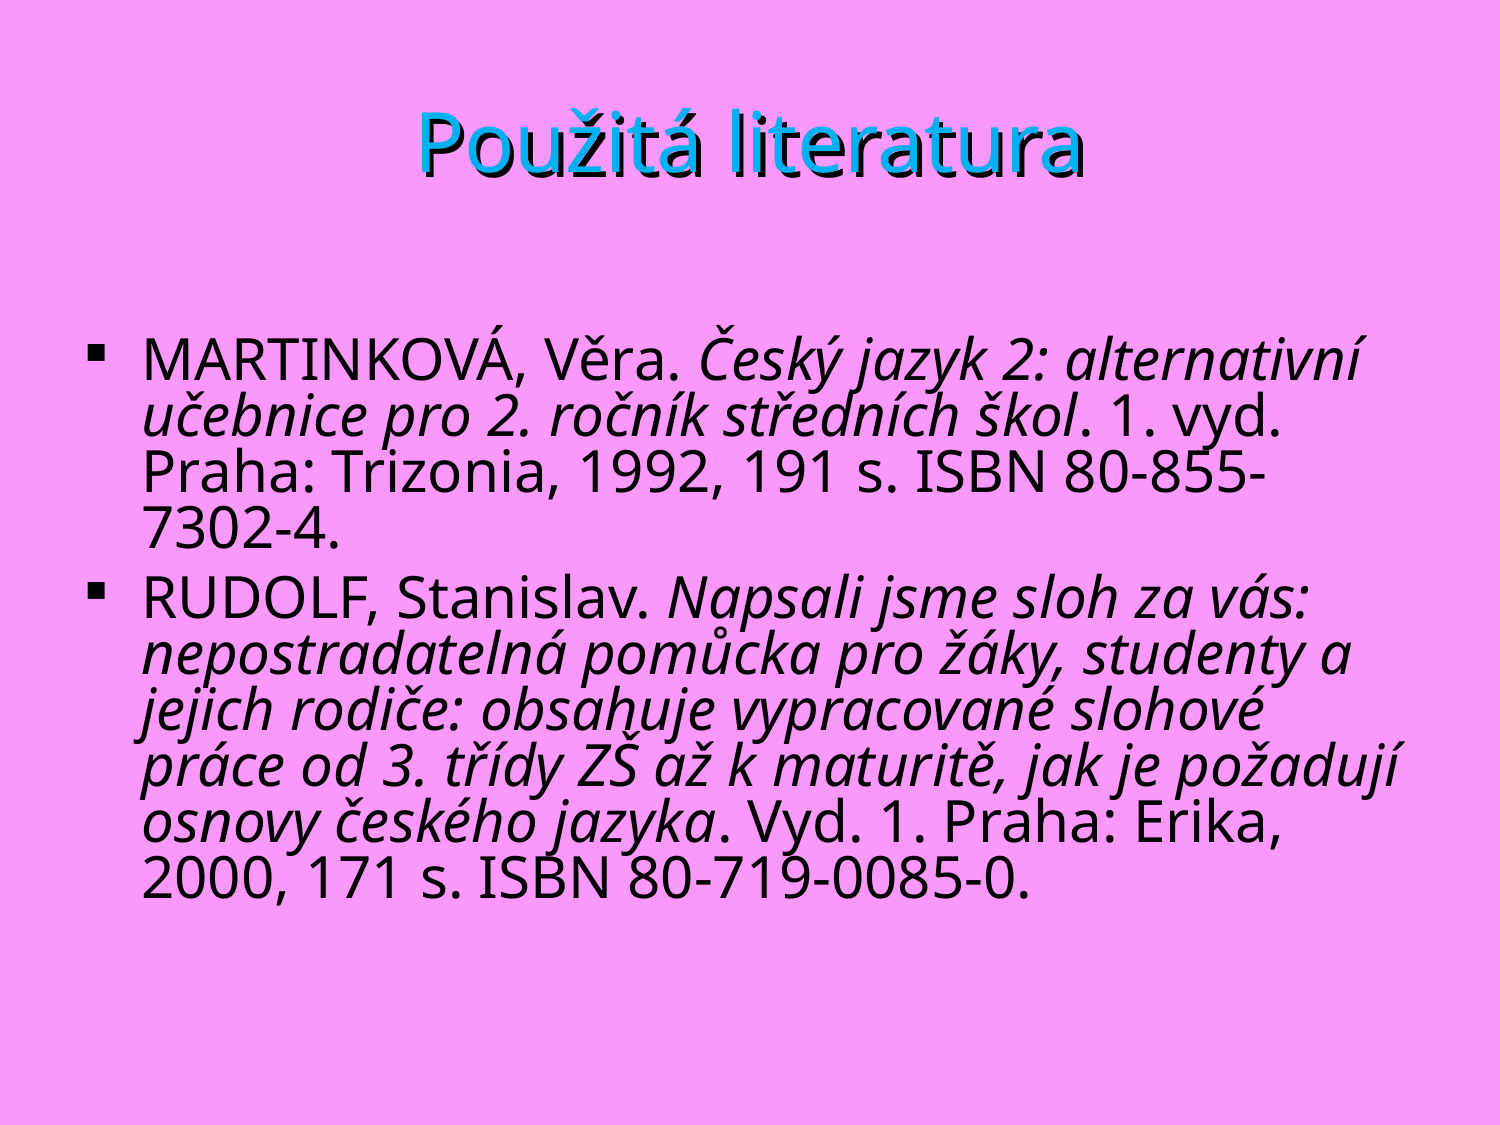

# Použitá literatura
MARTINKOVÁ, Věra. Český jazyk 2: alternativní učebnice pro 2. ročník středních škol. 1. vyd. Praha: Trizonia, 1992, 191 s. ISBN 80-855-7302-4.
RUDOLF, Stanislav. Napsali jsme sloh za vás: nepostradatelná pomůcka pro žáky, studenty a jejich rodiče: obsahuje vypracované slohové práce od 3. třídy ZŠ až k maturitě, jak je požadují osnovy českého jazyka. Vyd. 1. Praha: Erika, 2000, 171 s. ISBN 80-719-0085-0.